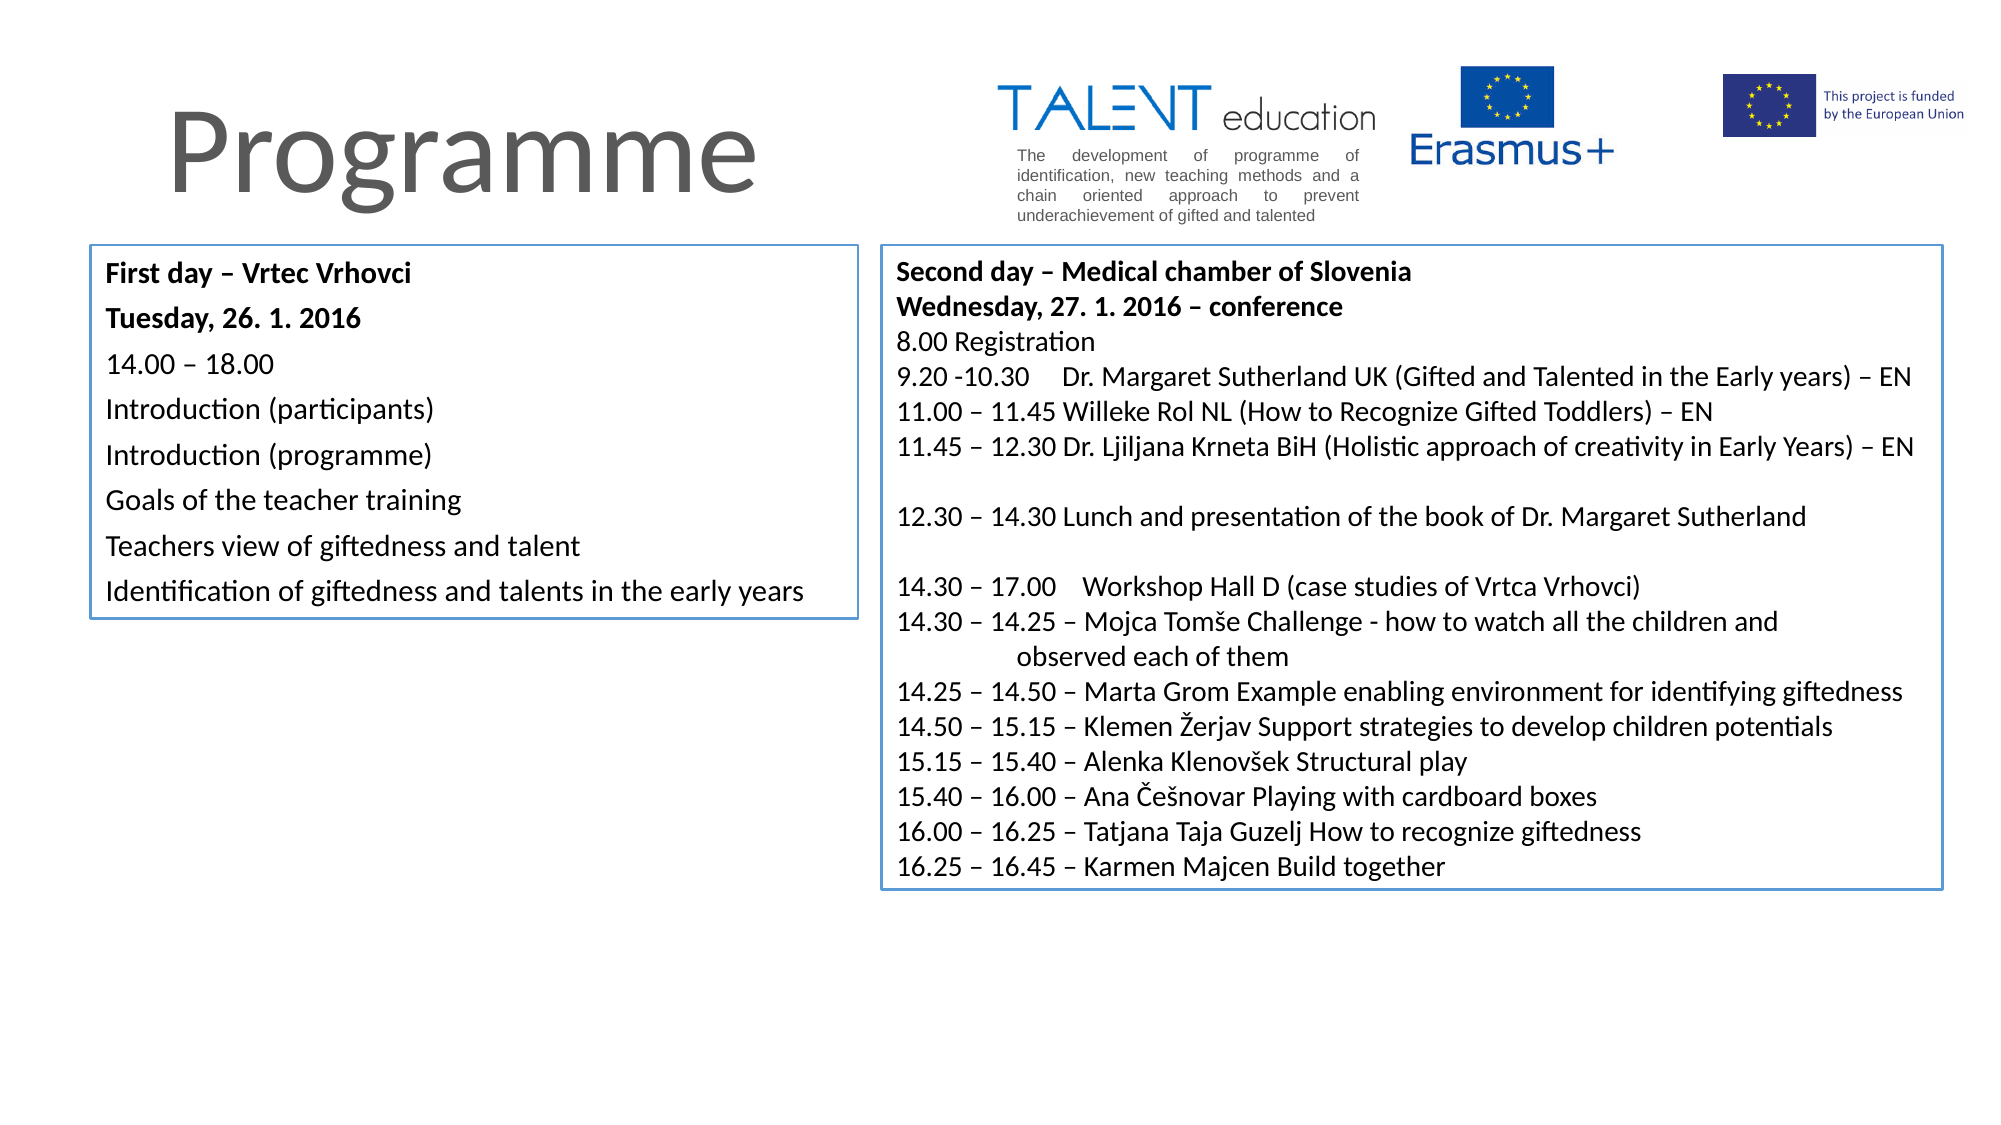

The development of programme of identification, new teaching methods and a chain oriented approach to prevent underachievement of gifted and talented
#
Programme
First day – Vrtec Vrhovci
Tuesday, 26. 1. 2016
14.00 – 18.00
Introduction (participants)
Introduction (programme)
Goals of the teacher training
Teachers view of giftedness and talent
Identification of giftedness and talents in the early years
Second day – Medical chamber of Slovenia
Wednesday, 27. 1. 2016 – conference
8.00 Registration
9.20 -10.30 Dr. Margaret Sutherland UK (Gifted and Talented in the Early years) – EN
11.00 – 11.45 Willeke Rol NL (How to Recognize Gifted Toddlers) – EN
11.45 – 12.30 Dr. Ljiljana Krneta BiH (Holistic approach of creativity in Early Years) – EN
12.30 – 14.30 Lunch and presentation of the book of Dr. Margaret Sutherland
14.30 – 17.00 Workshop Hall D (case studies of Vrtca Vrhovci)
14.30 – 14.25 – Mojca Tomše Challenge - how to watch all the children and
	 observed each of them
14.25 – 14.50 – Marta Grom Example enabling environment for identifying giftedness
14.50 – 15.15 – Klemen Žerjav Support strategies to develop children potentials
15.15 – 15.40 – Alenka Klenovšek Structural play
15.40 – 16.00 – Ana Češnovar Playing with cardboard boxes
16.00 – 16.25 – Tatjana Taja Guzelj How to recognize giftedness
16.25 – 16.45 – Karmen Majcen Build together